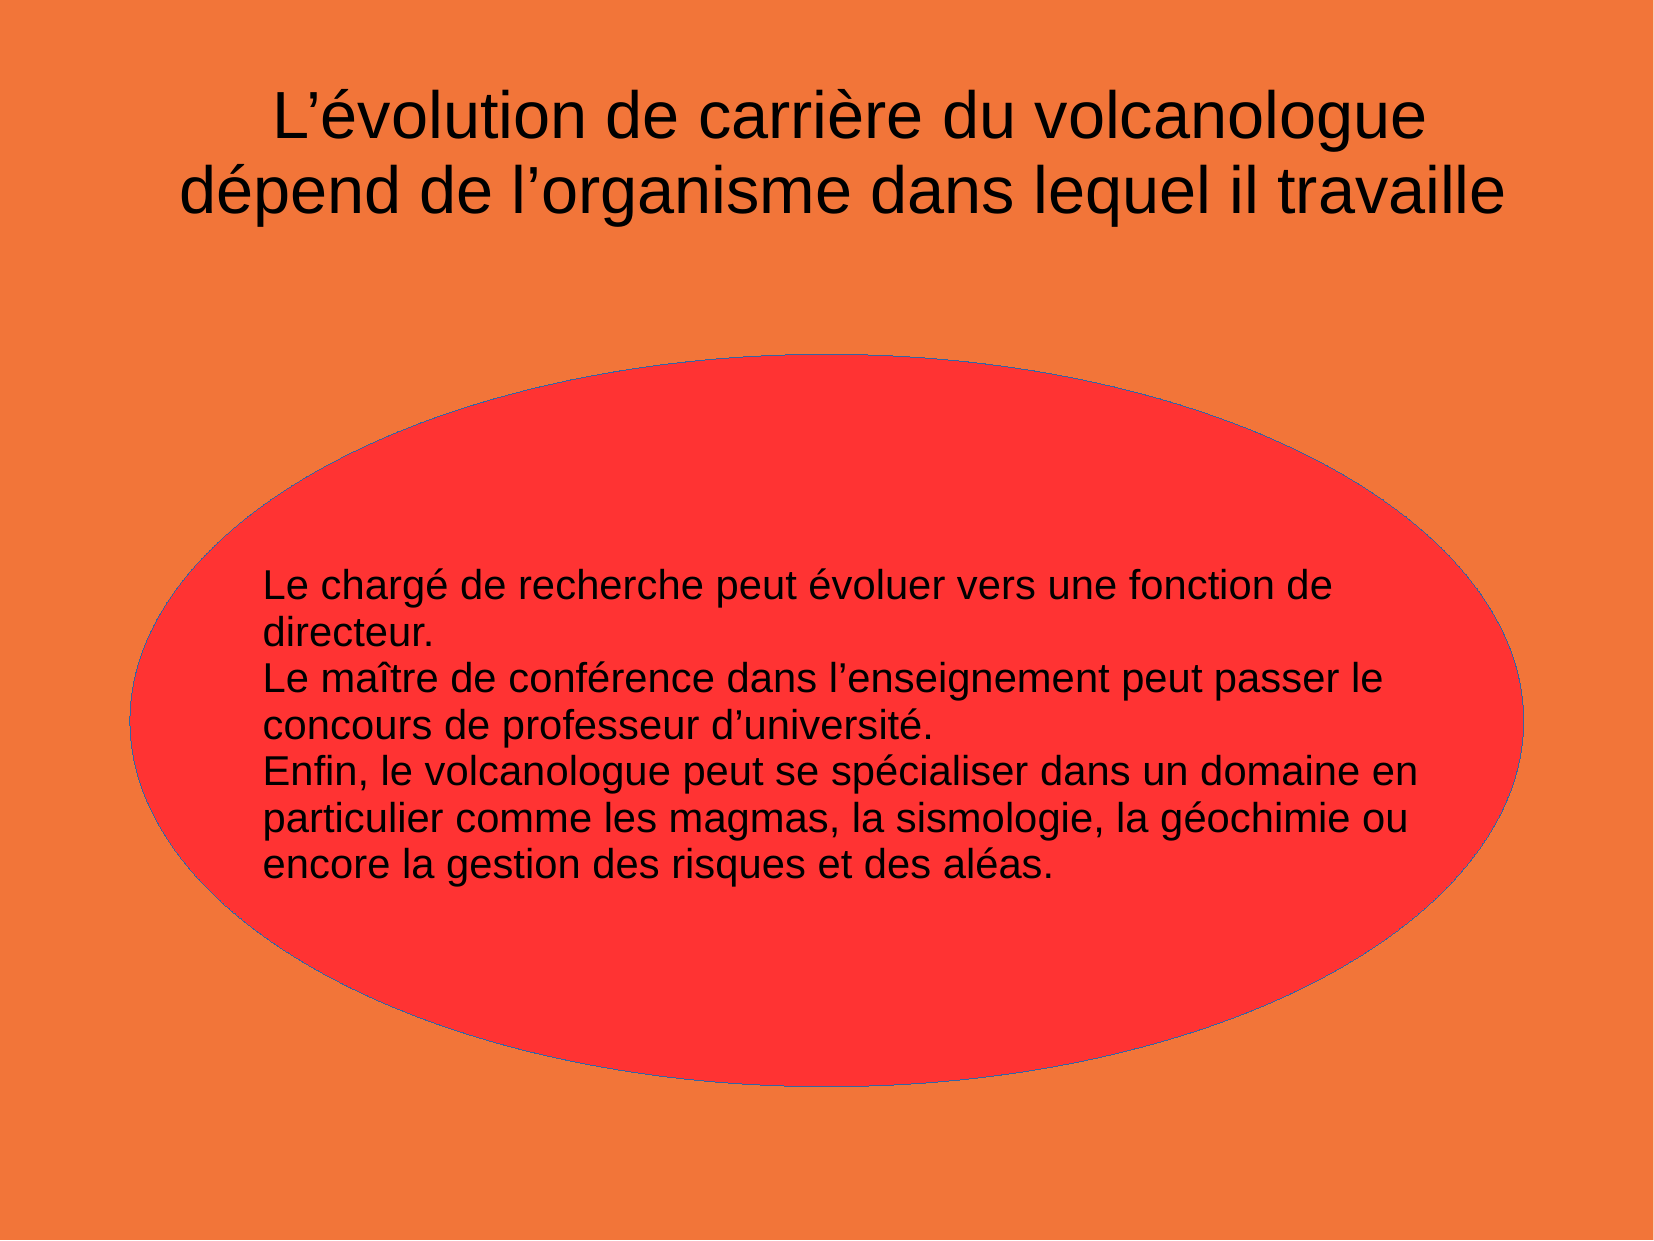

L’évolution de carrière du volcanologue dépend de l’organisme dans lequel il travaille
Le chargé de recherche peut évoluer vers une fonction de directeur.
Le maître de conférence dans l’enseignement peut passer le concours de professeur d’université.
Enfin, le volcanologue peut se spécialiser dans un domaine en particulier comme les magmas, la sismologie, la géochimie ou encore la gestion des risques et des aléas.